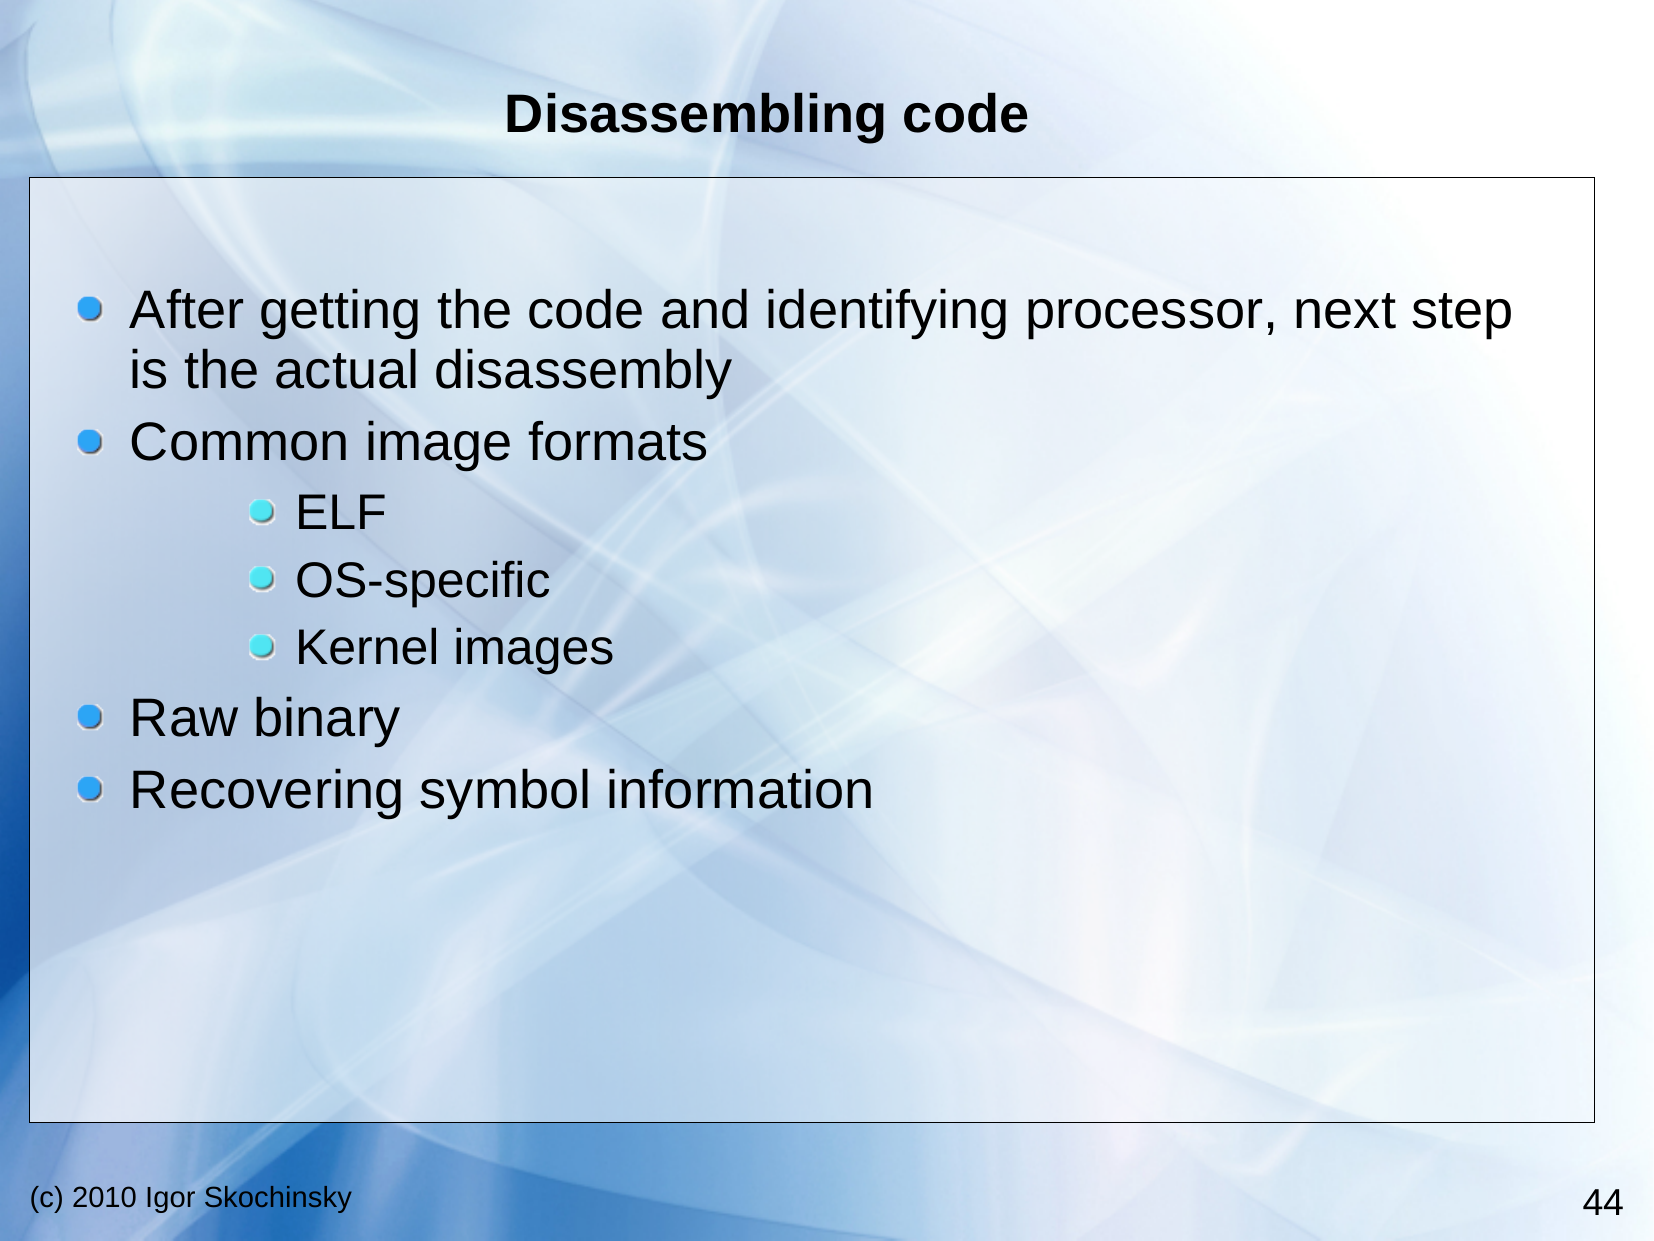

# Disassembling code
After getting the code and identifying processor, next step is the actual disassembly
Common image formats
ELF
OS-specific
Kernel images
Raw binary
Recovering symbol information
(c) 2010 Igor Skochinsky
44